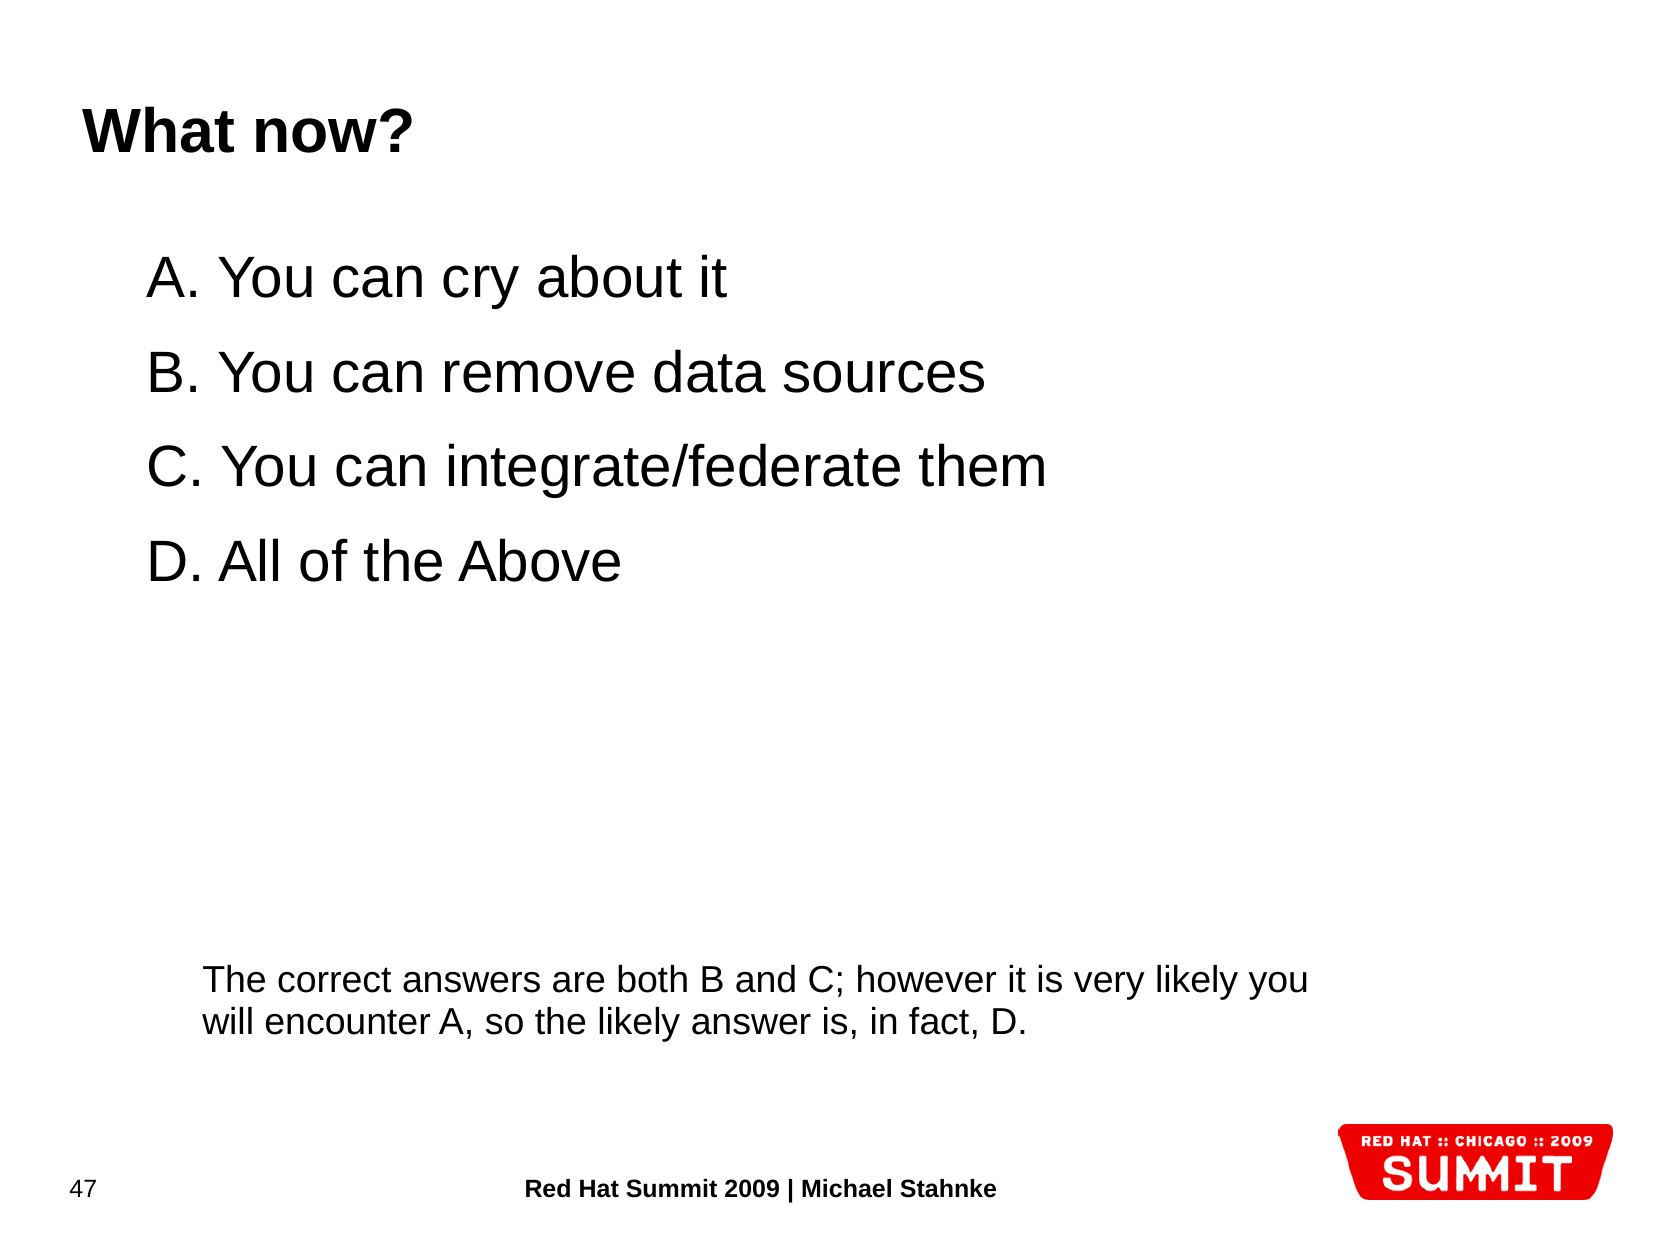

# What now?
A. You can cry about it
B. You can remove data sources
C. You can integrate/federate them
D. All of the Above
The correct answers are both B and C; however it is very likely you will encounter A, so the likely answer is, in fact, D.